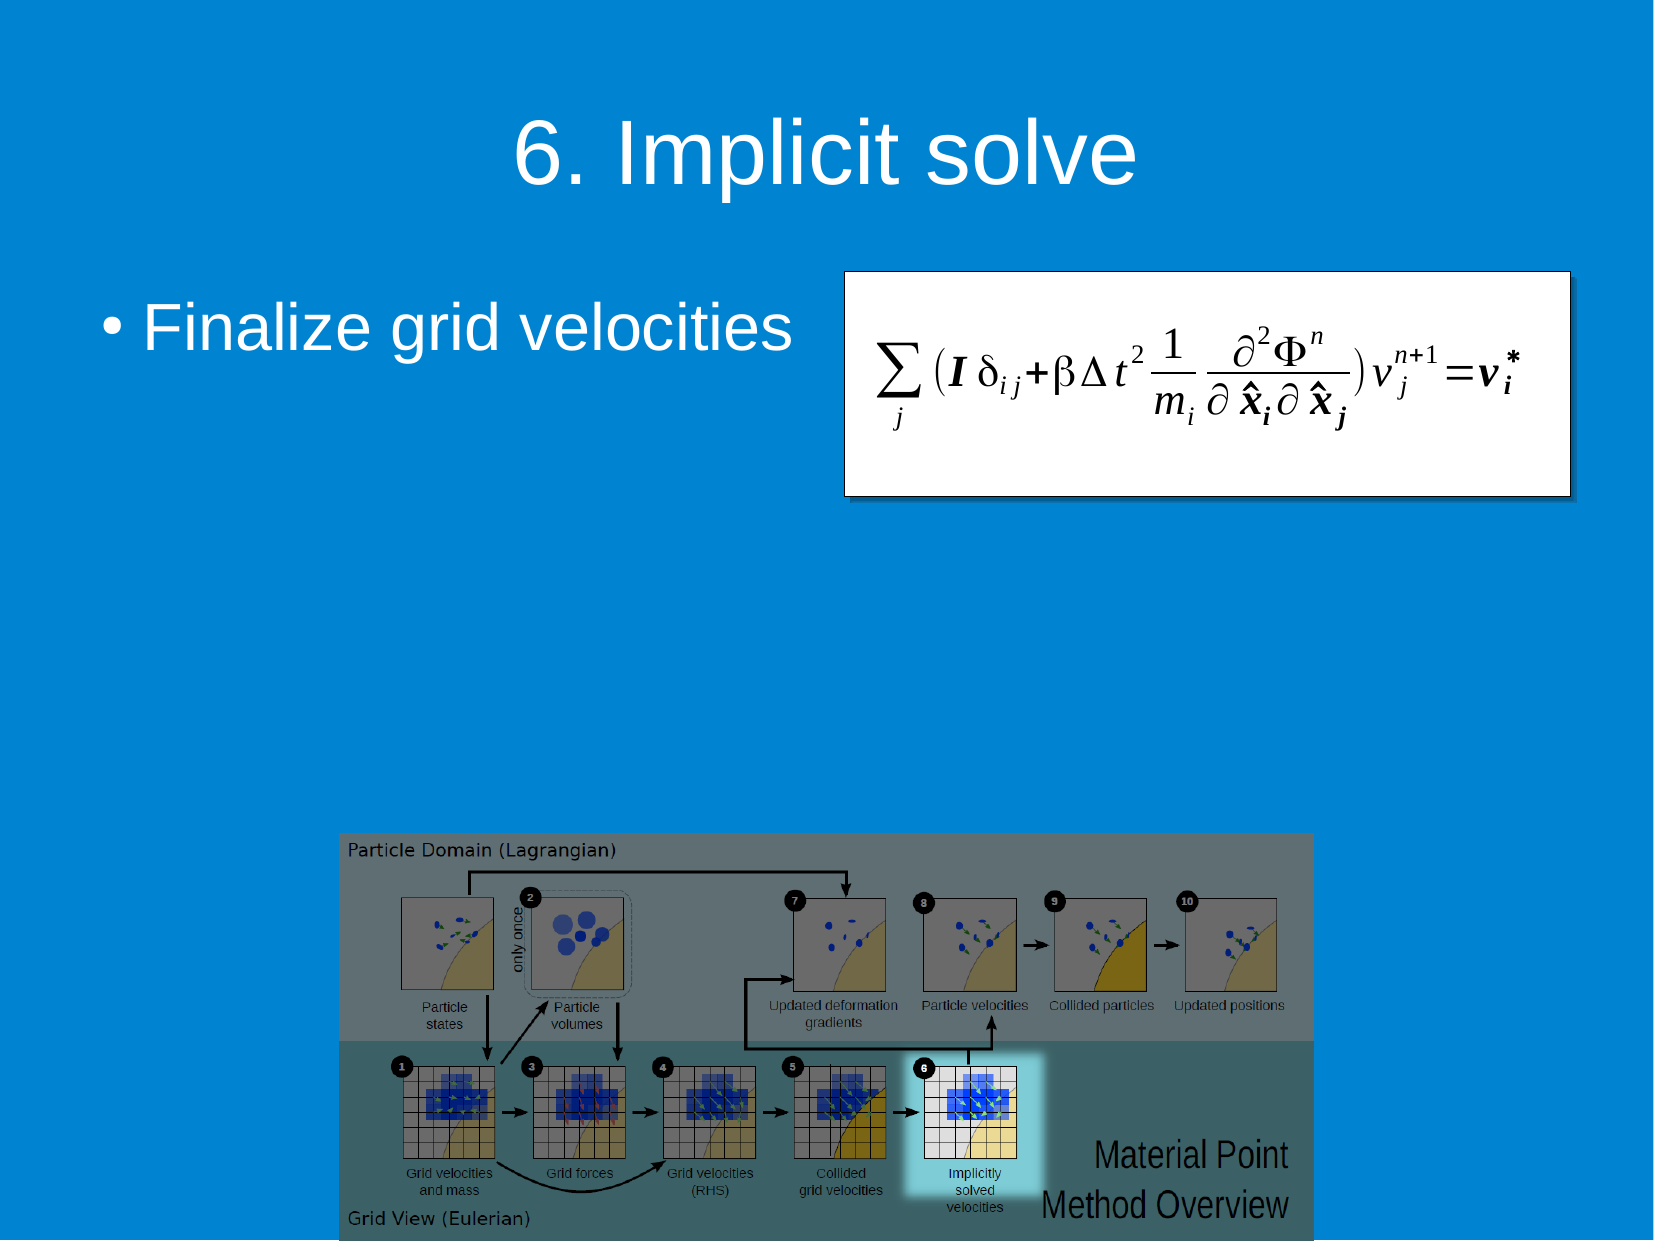

6. Implicit solve
# as
 Finalize grid velocities